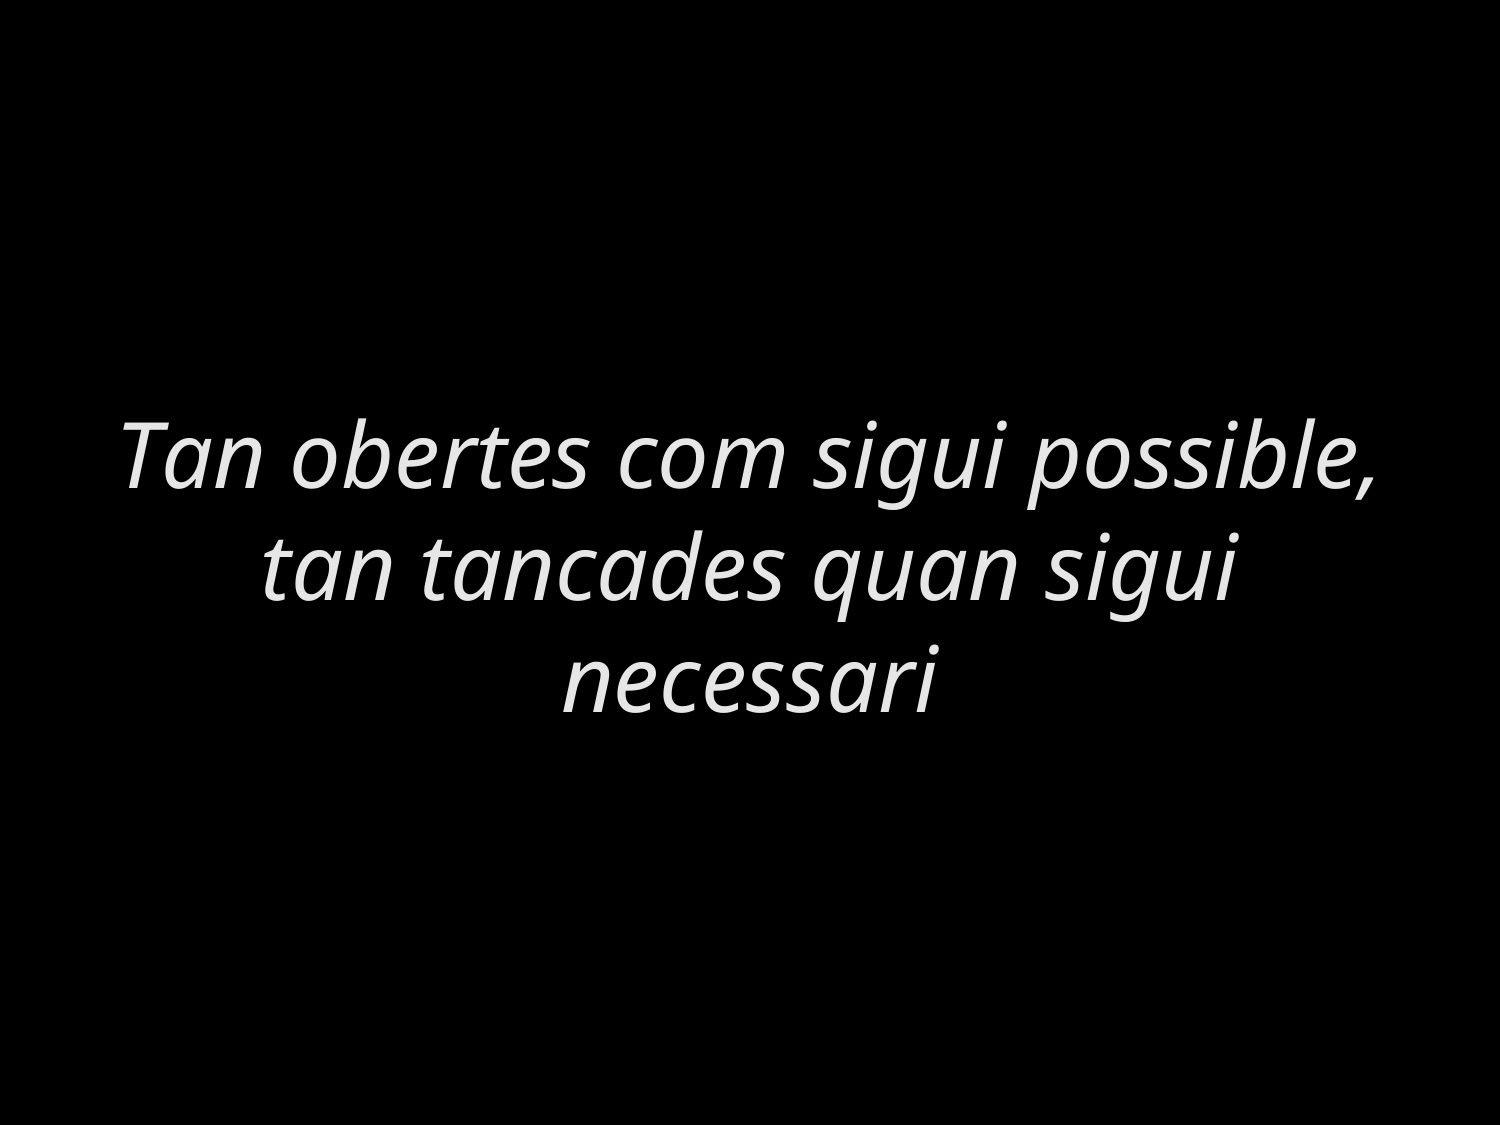

# Tan obertes com sigui possible,
tan tancades quan sigui necessari